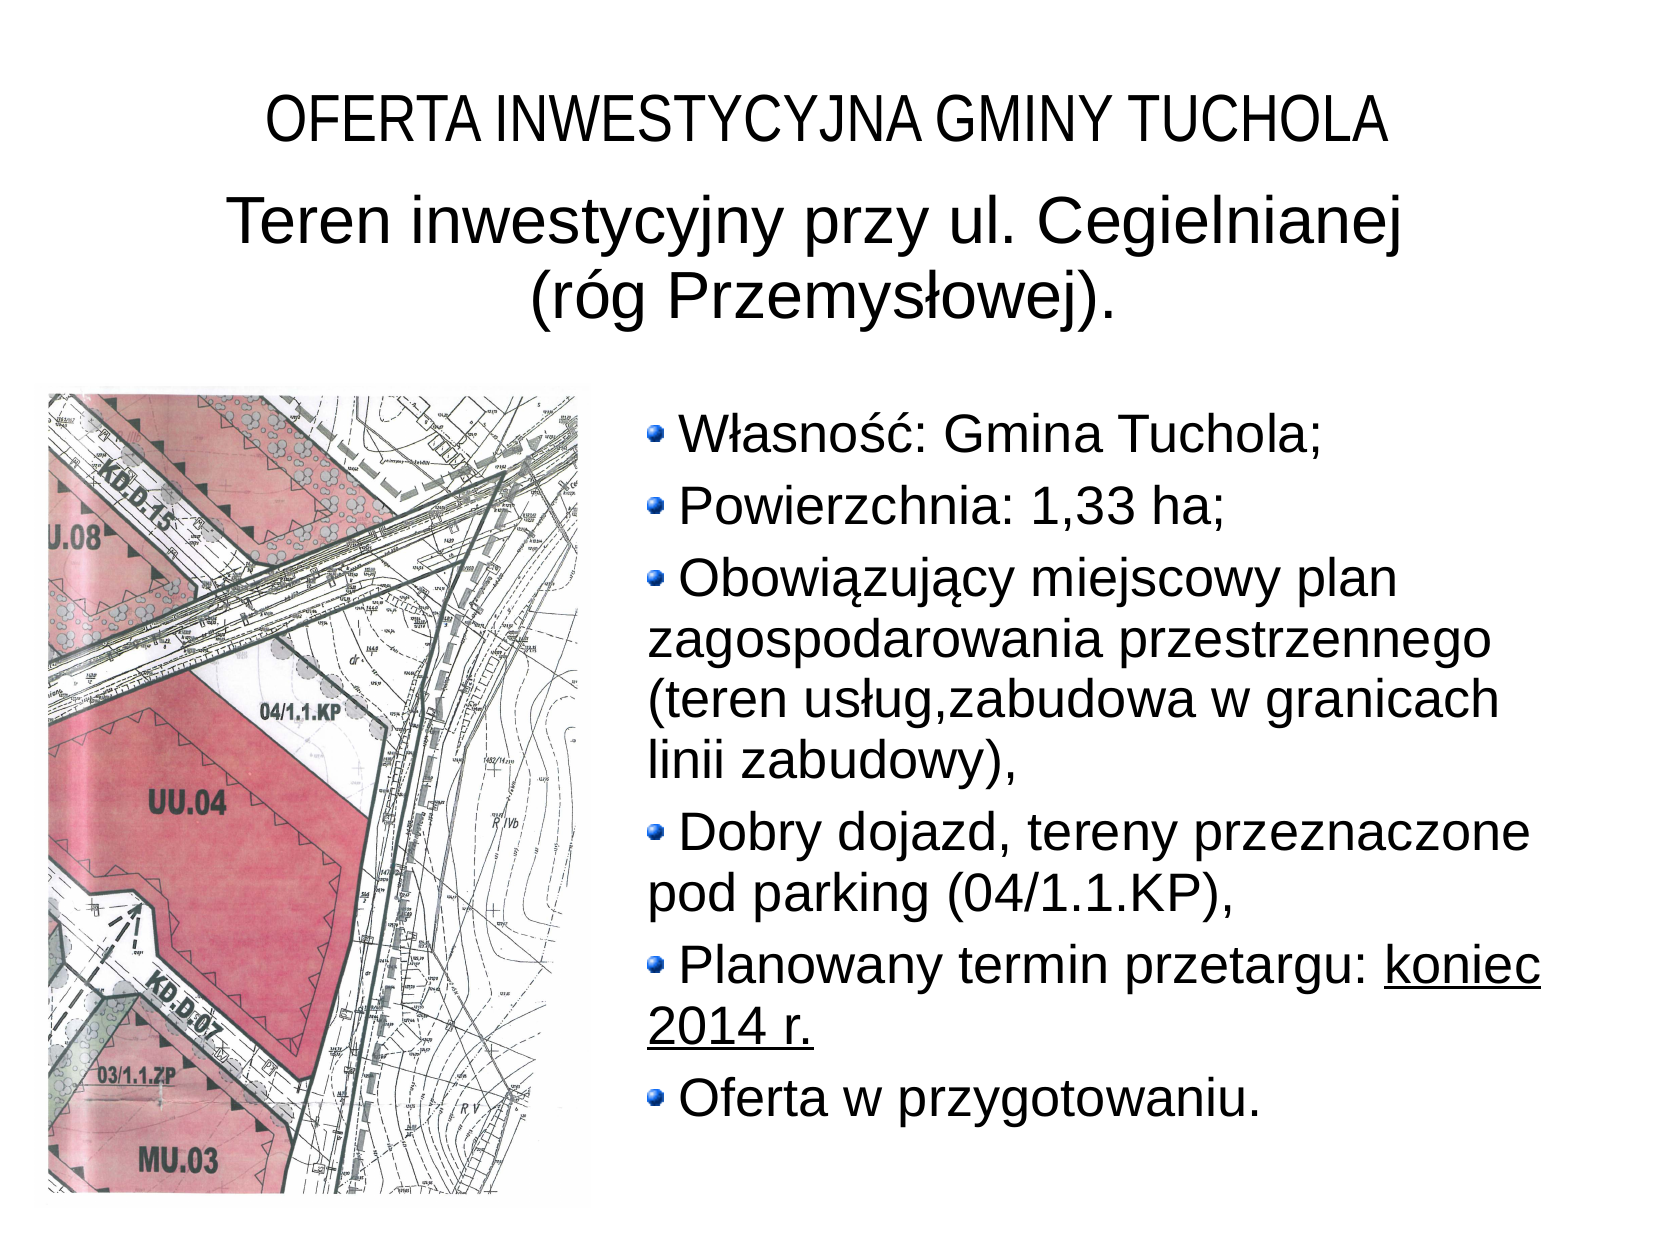

# OFERTA INWESTYCYJNA GMINY TUCHOLA
Teren inwestycyjny przy ul. Cegielnianej
 (róg Przemysłowej).
 Własność: Gmina Tuchola;
 Powierzchnia: 1,33 ha;
 Obowiązujący miejscowy plan zagospodarowania przestrzennego (teren usług,zabudowa w granicach linii zabudowy),
 Dobry dojazd, tereny przeznaczone pod parking (04/1.1.KP),
 Planowany termin przetargu: koniec 2014 r.
 Oferta w przygotowaniu.